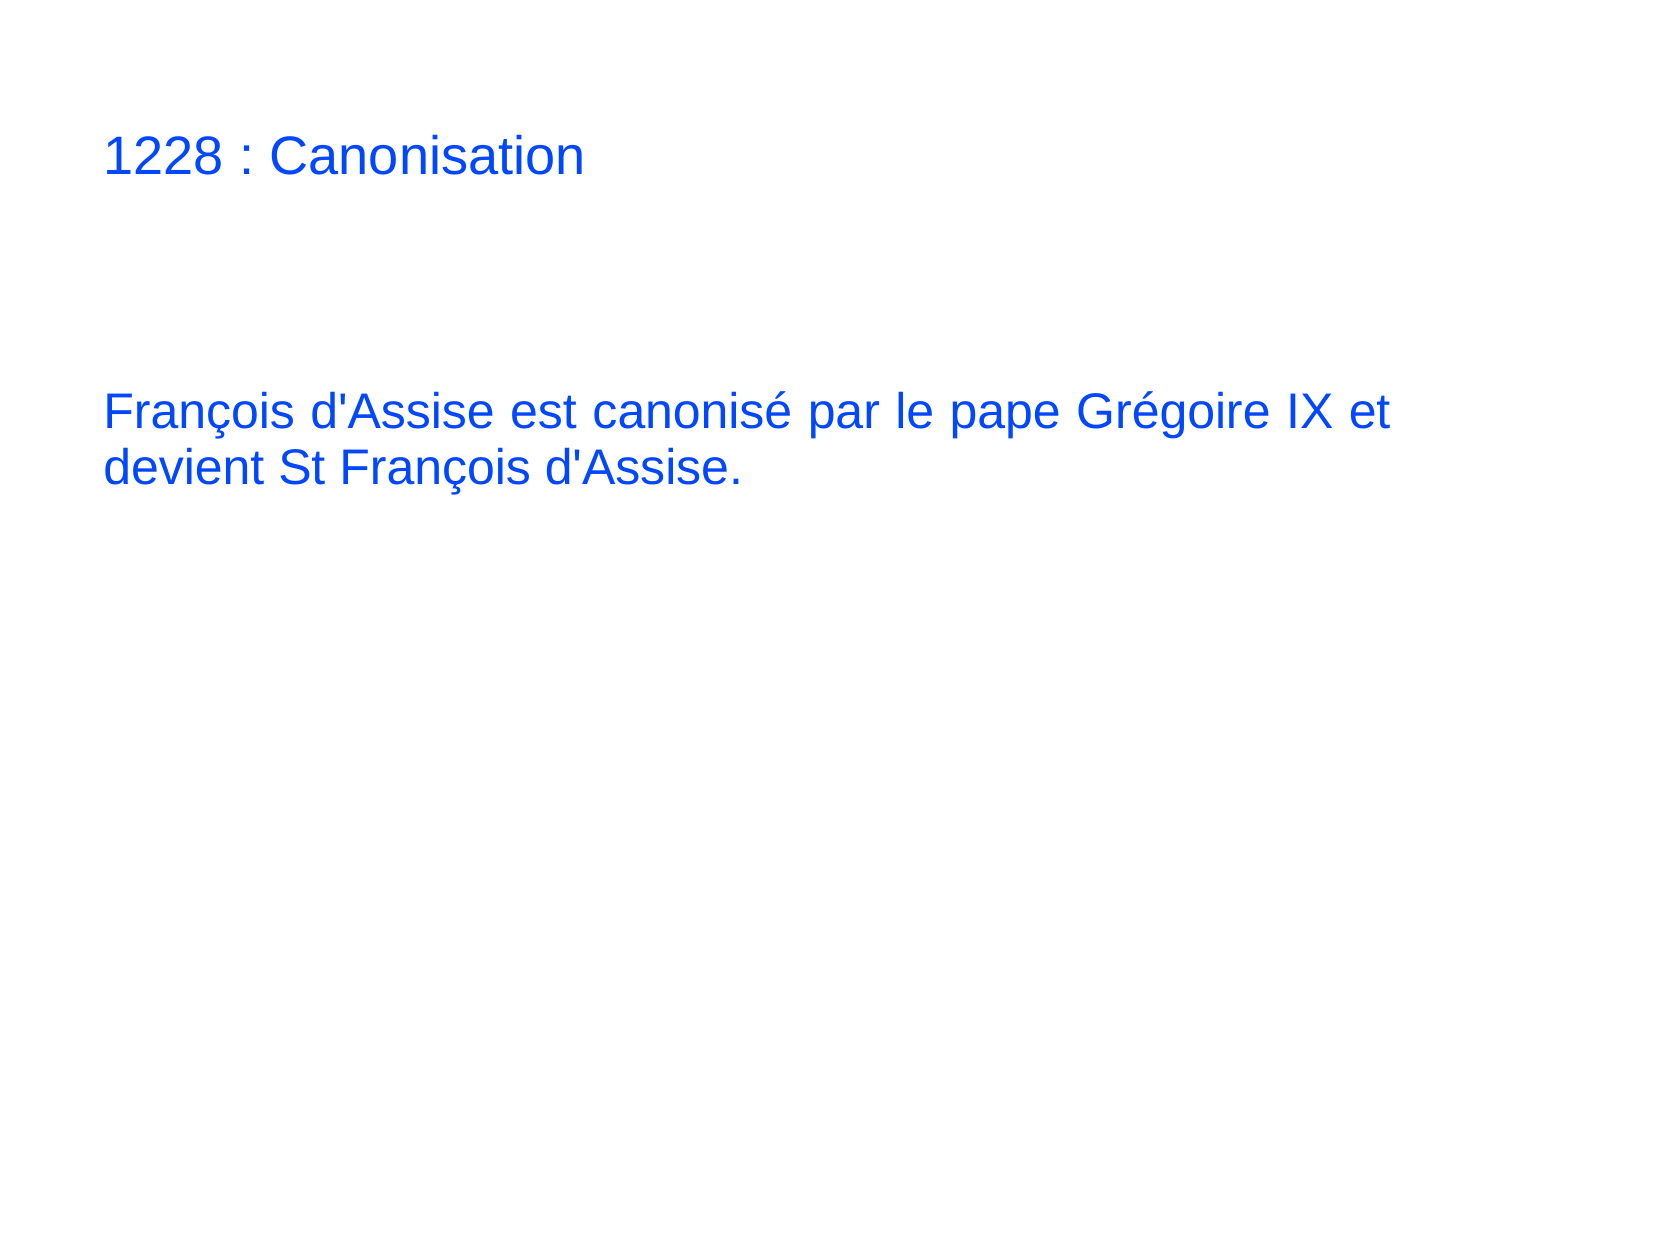

1228 : Canonisation
François d'Assise est canonisé par le pape Grégoire IX et devient St François d'Assise.